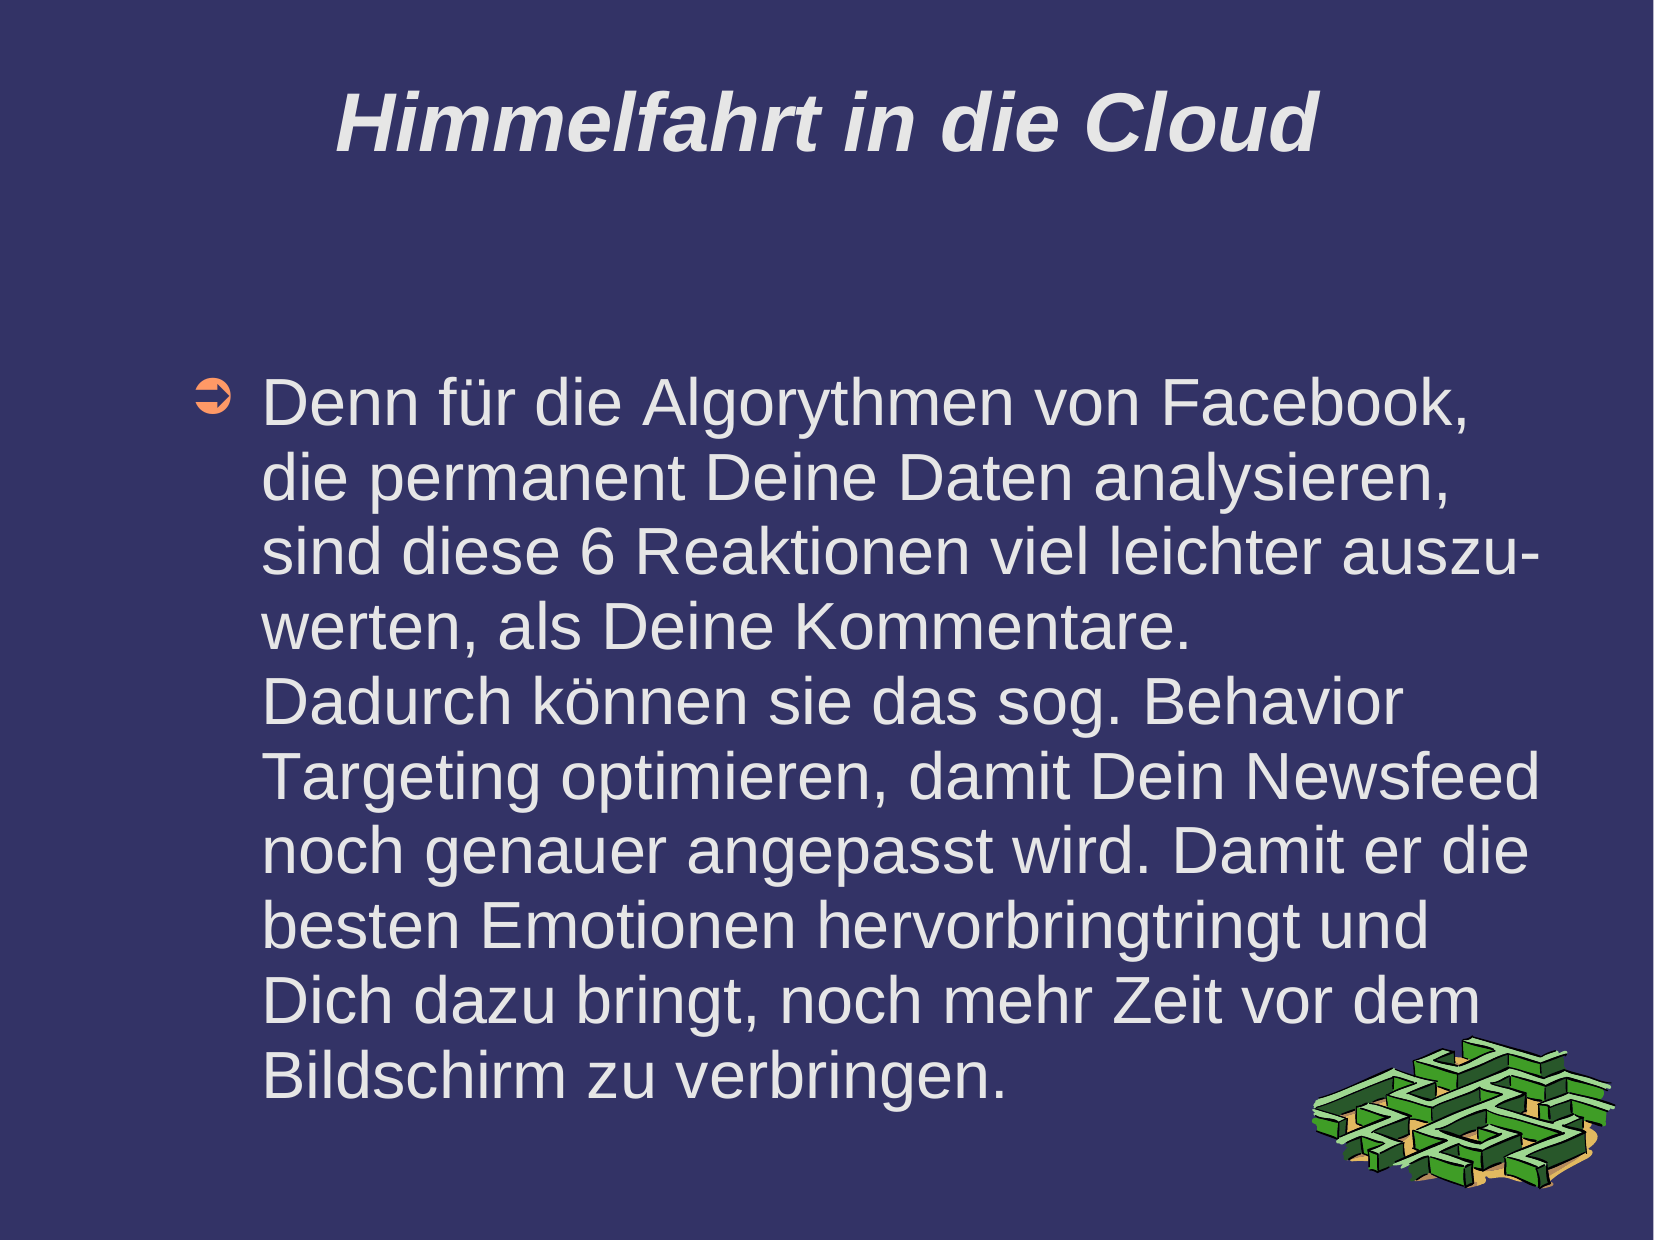

# Himmelfahrt in die Cloud
Denn für die Algorythmen von Facebook, die permanent Deine Daten analysieren, sind diese 6 Reaktionen viel leichter auszu-werten, als Deine Kommentare.
Dadurch können sie das sog. Behavior Targeting optimieren, damit Dein Newsfeed
noch genauer angepasst wird. Damit er die besten Emotionen hervorbringtringt und Dich dazu bringt, noch mehr Zeit vor dem Bildschirm zu verbringen.